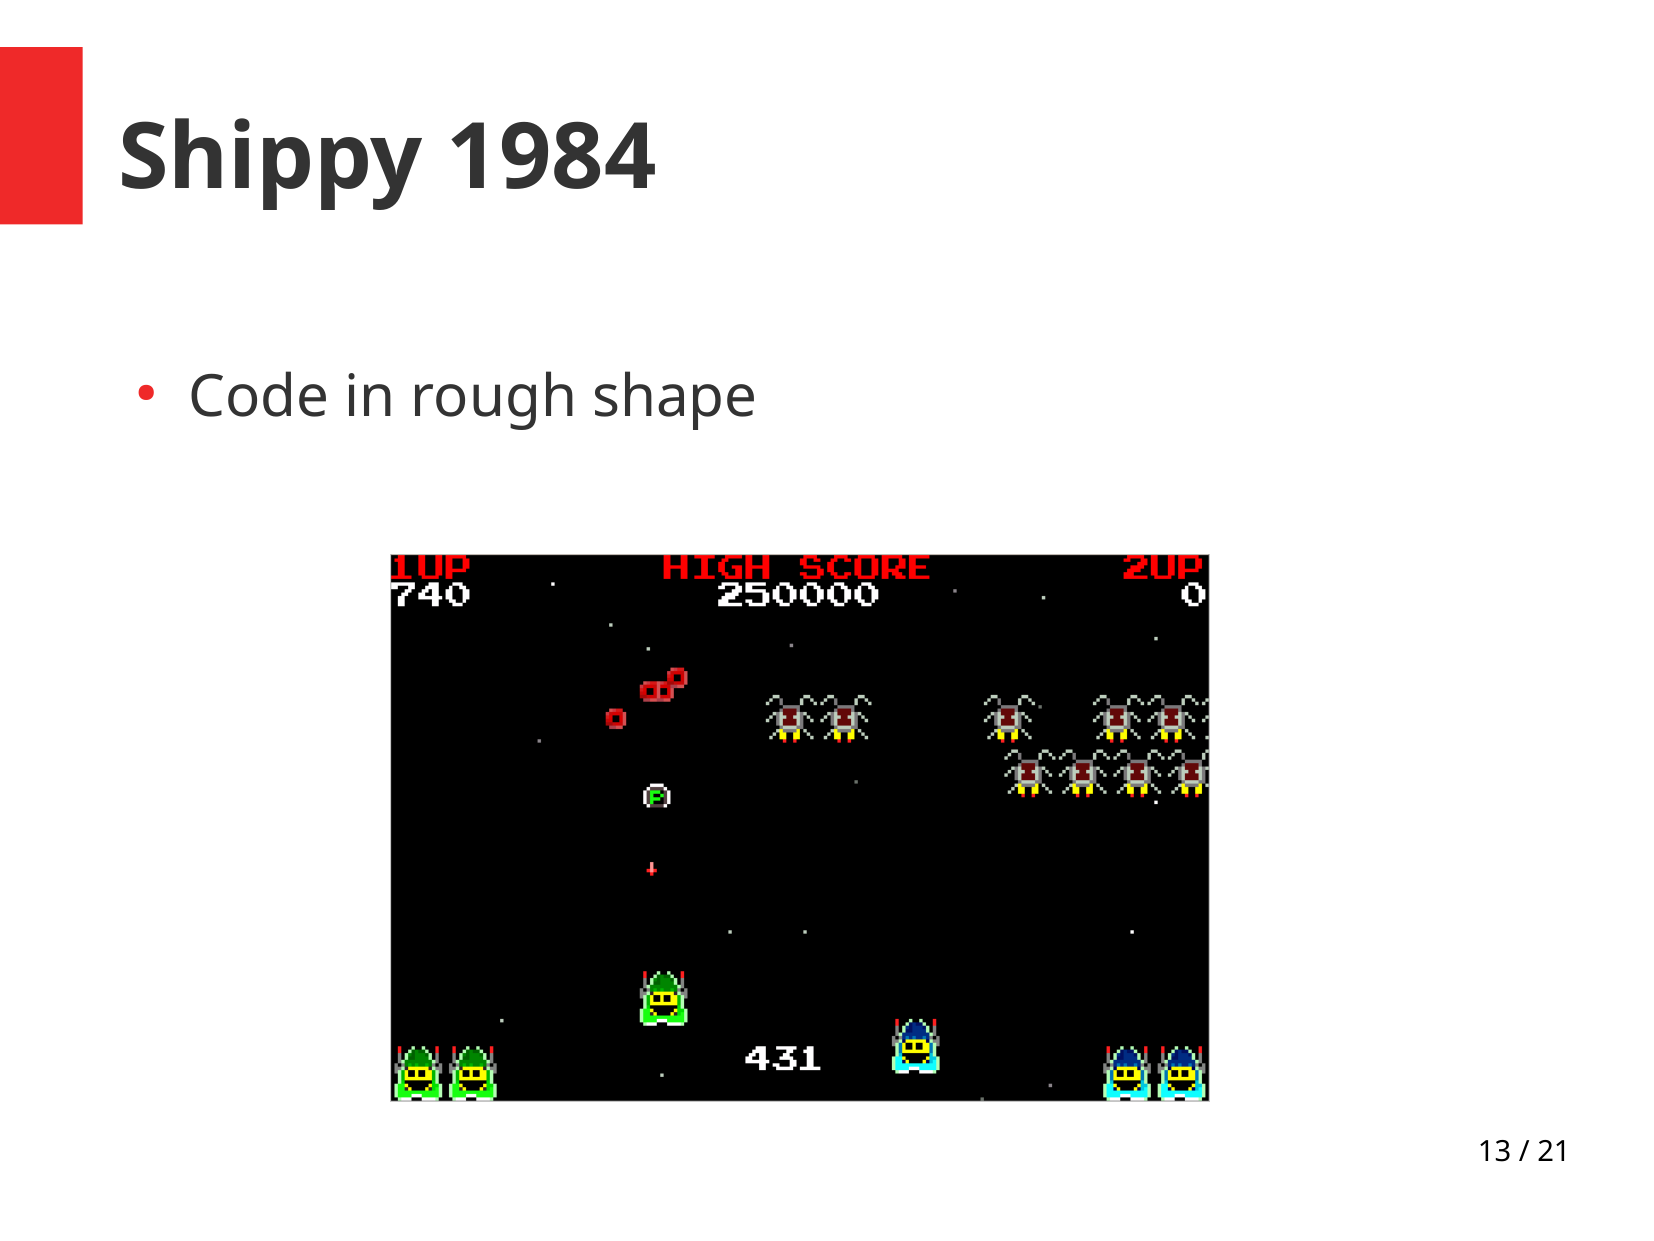

# Shippy 1984
Code in rough shape
13